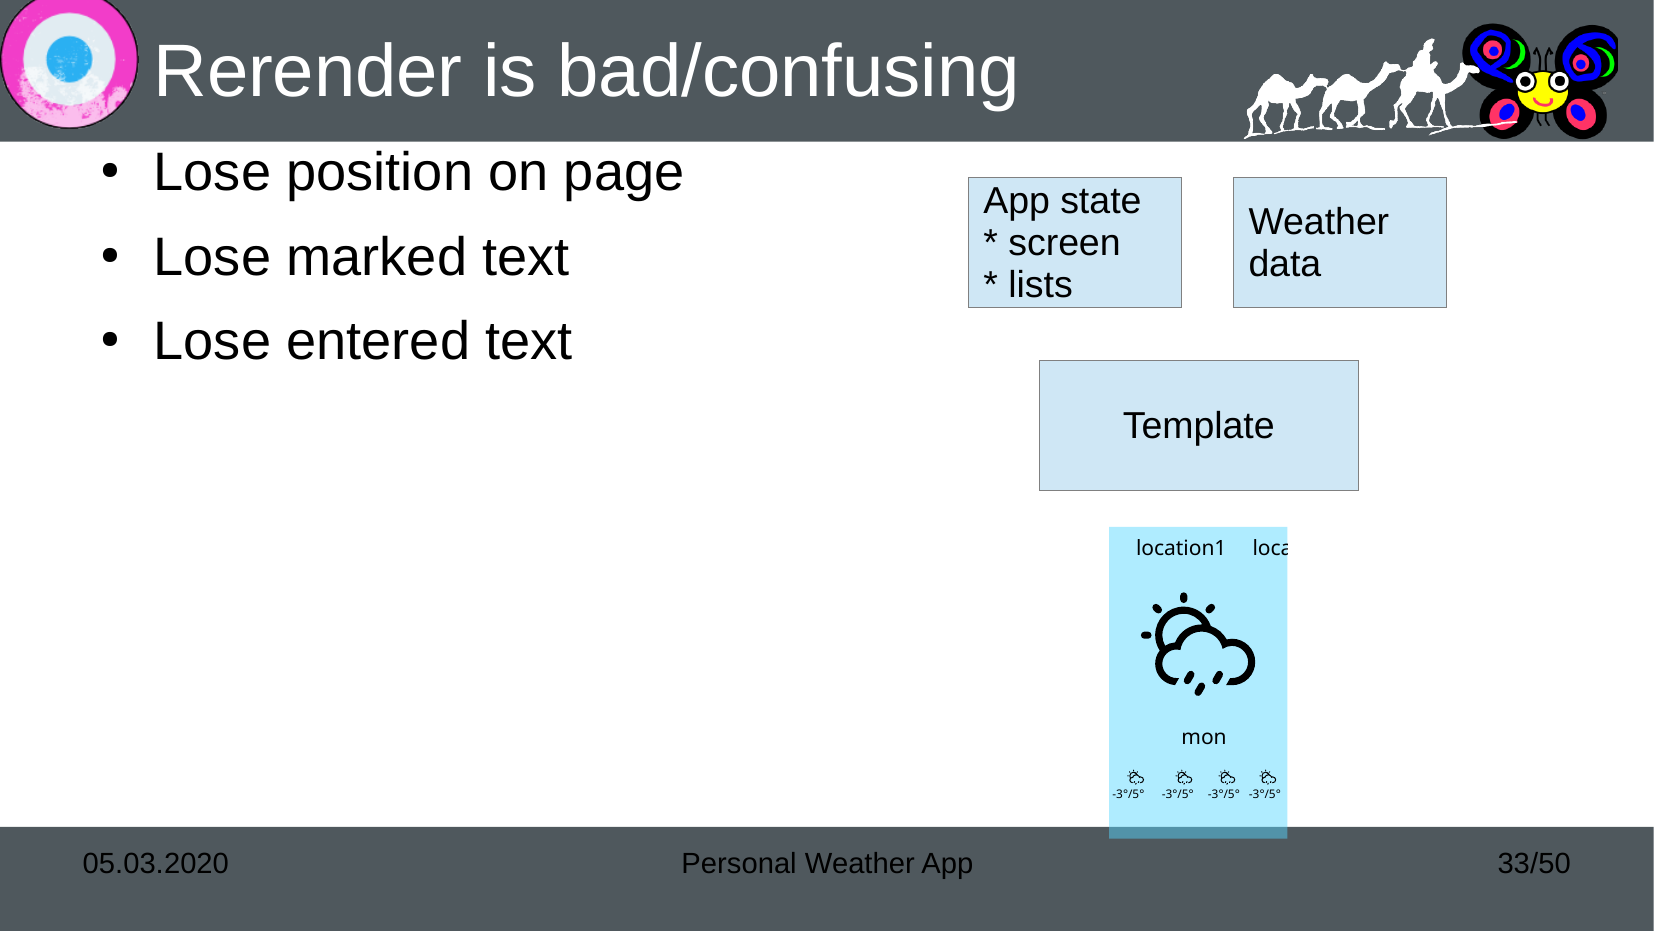

# Rerender is bad/confusing
Lose position on page
Lose marked text
Lose entered text
App state
* screen
* lists
Weather
data
Template
08. März 2019
33